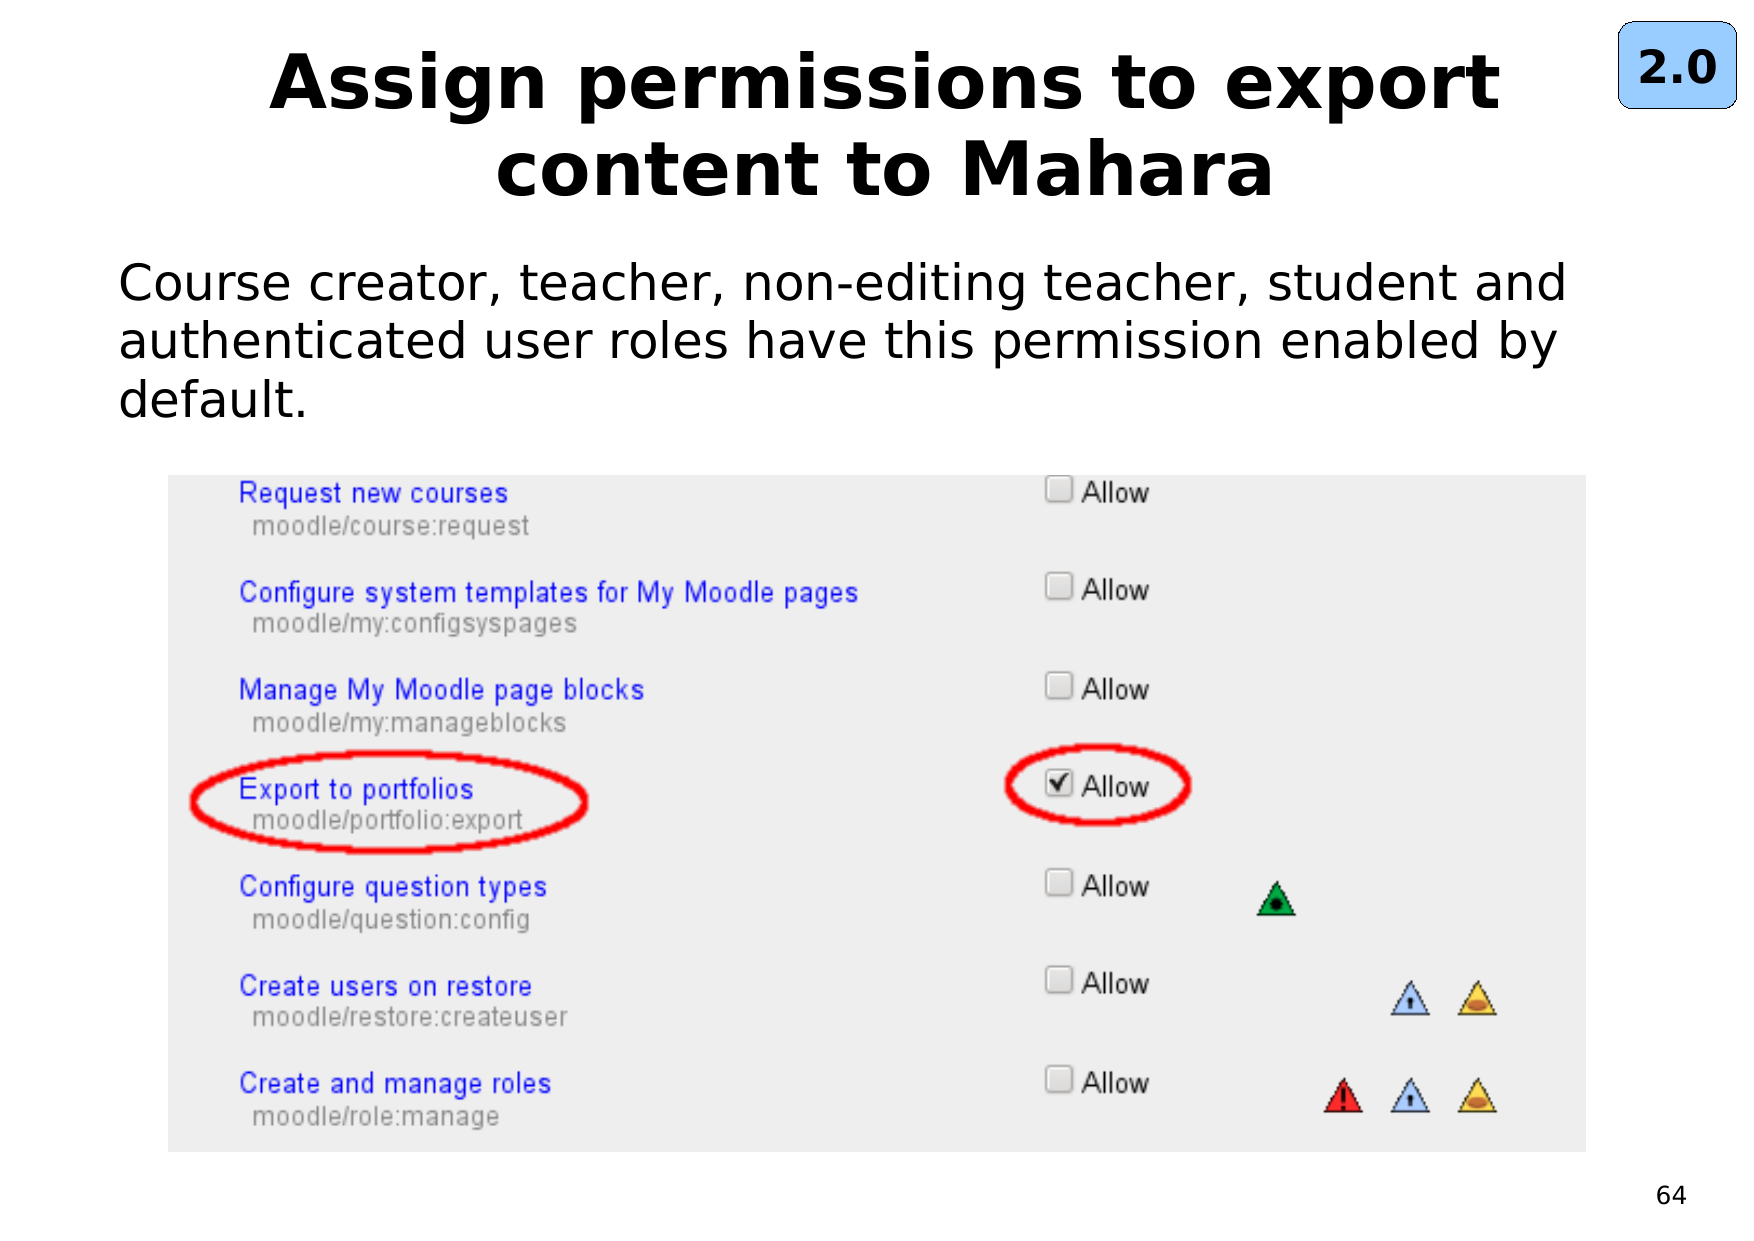

2.0
# Assign permissions to export content to Mahara
Course creator, teacher, non-editing teacher, student and authenticated user roles have this permission enabled by default.
64